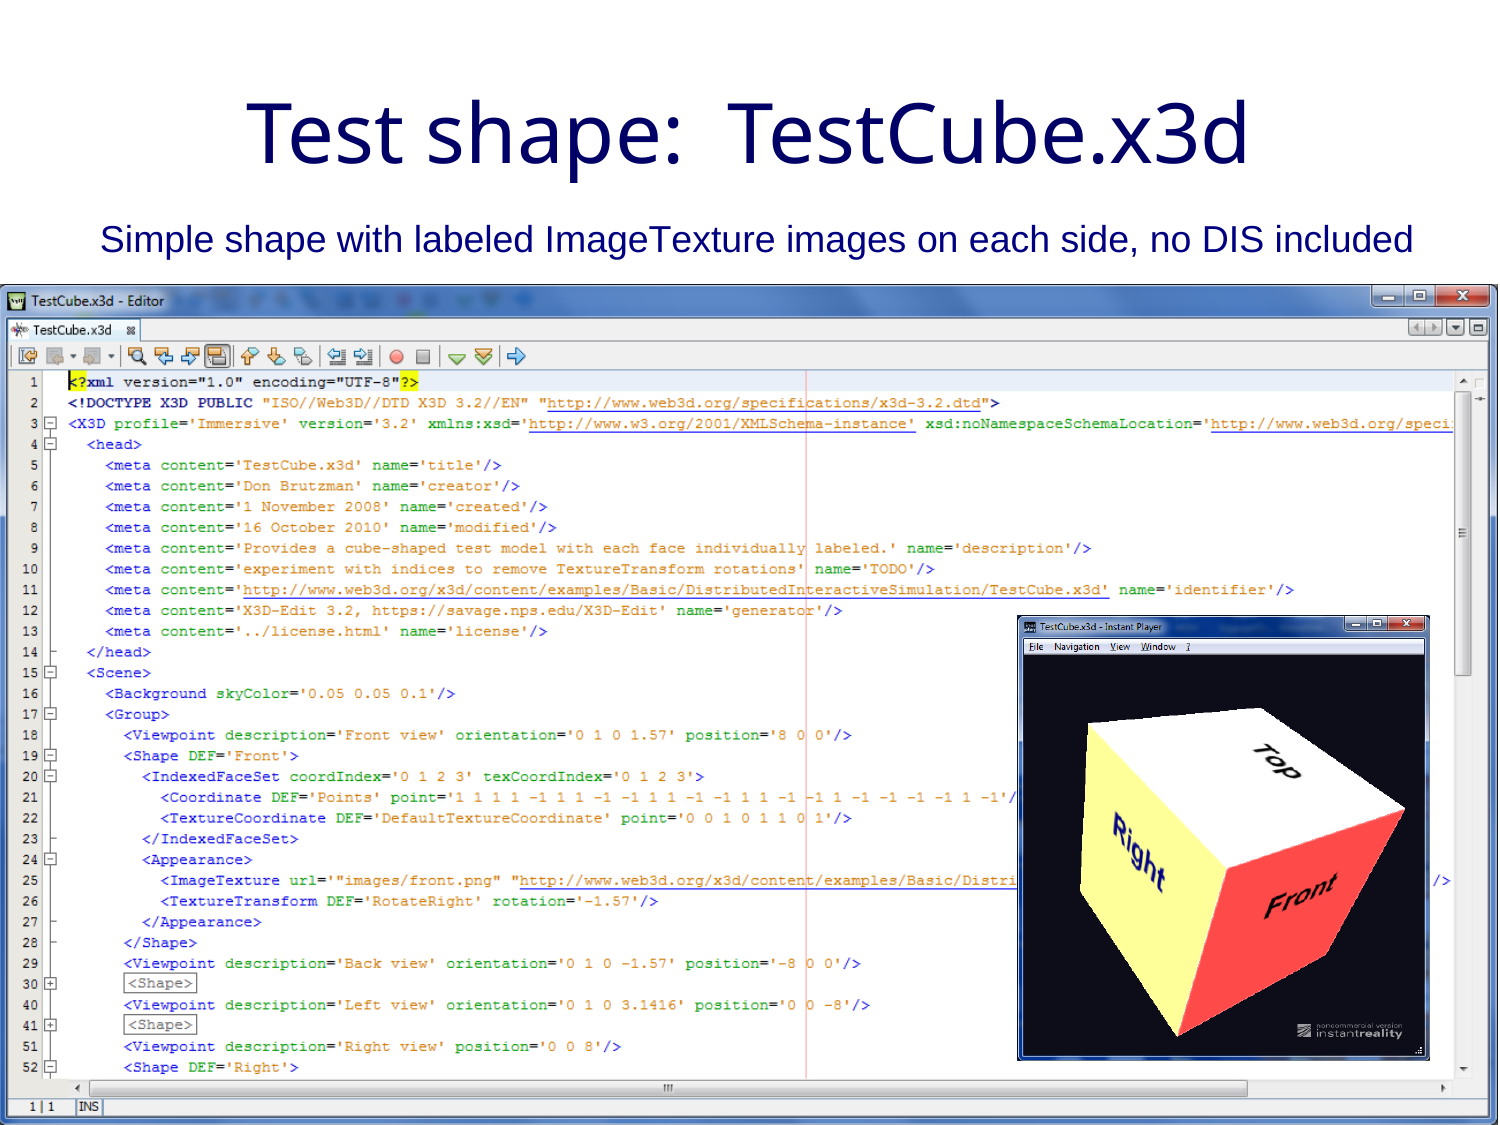

# Test shape: TestCube.x3d
Simple shape with labeled ImageTexture images on each side, no DIS included